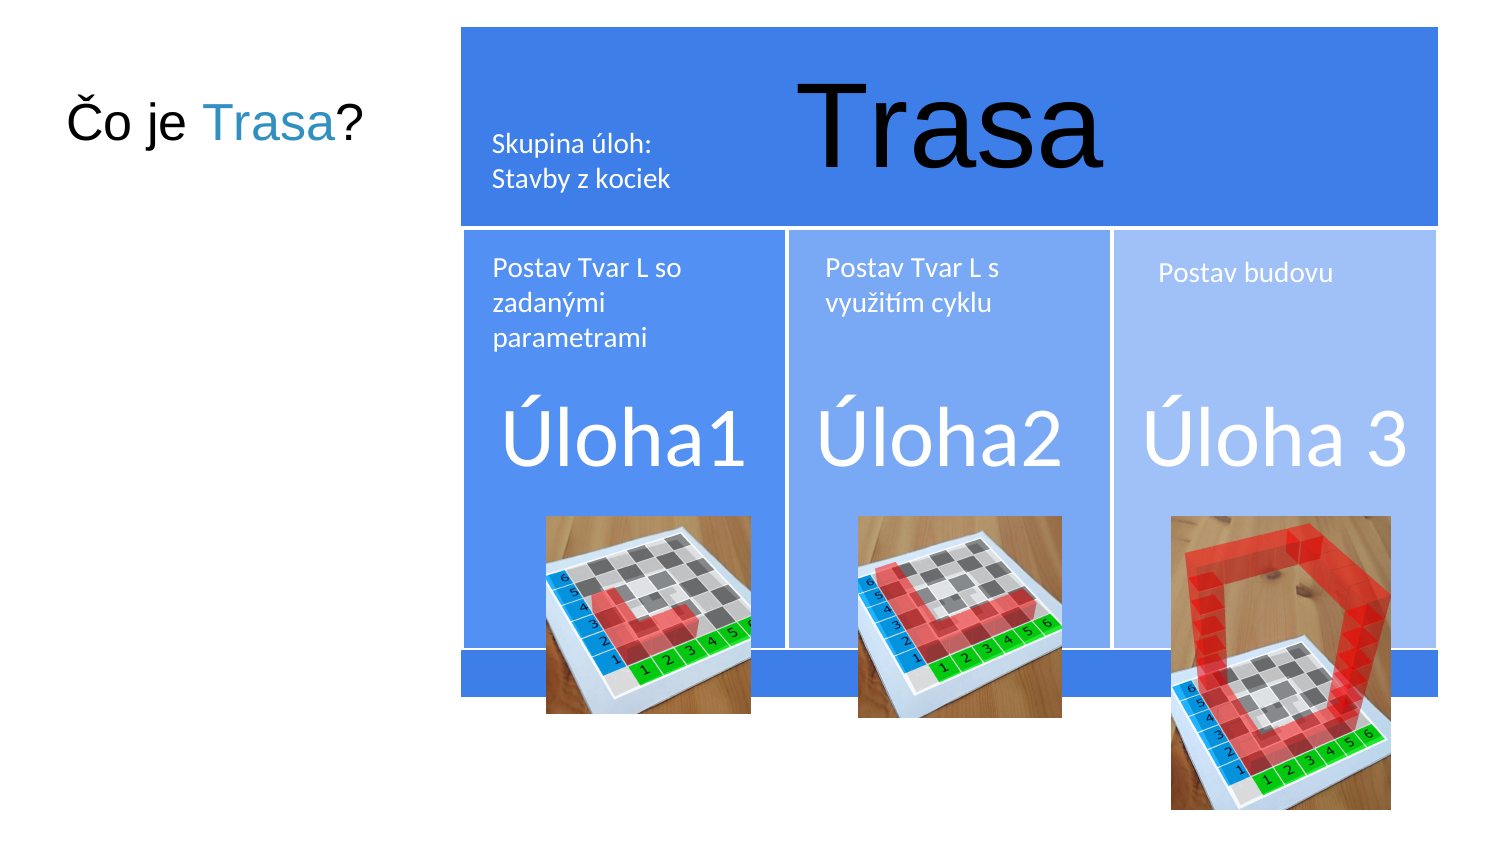

Trasa
Úloha1
Úloha2
Úloha 3
Skupina úloh: Stavby z kociek
Postav Tvar L so zadanými parametrami
Postav Tvar L s využitím cyklu
Postav budovu
# Čo je Trasa?